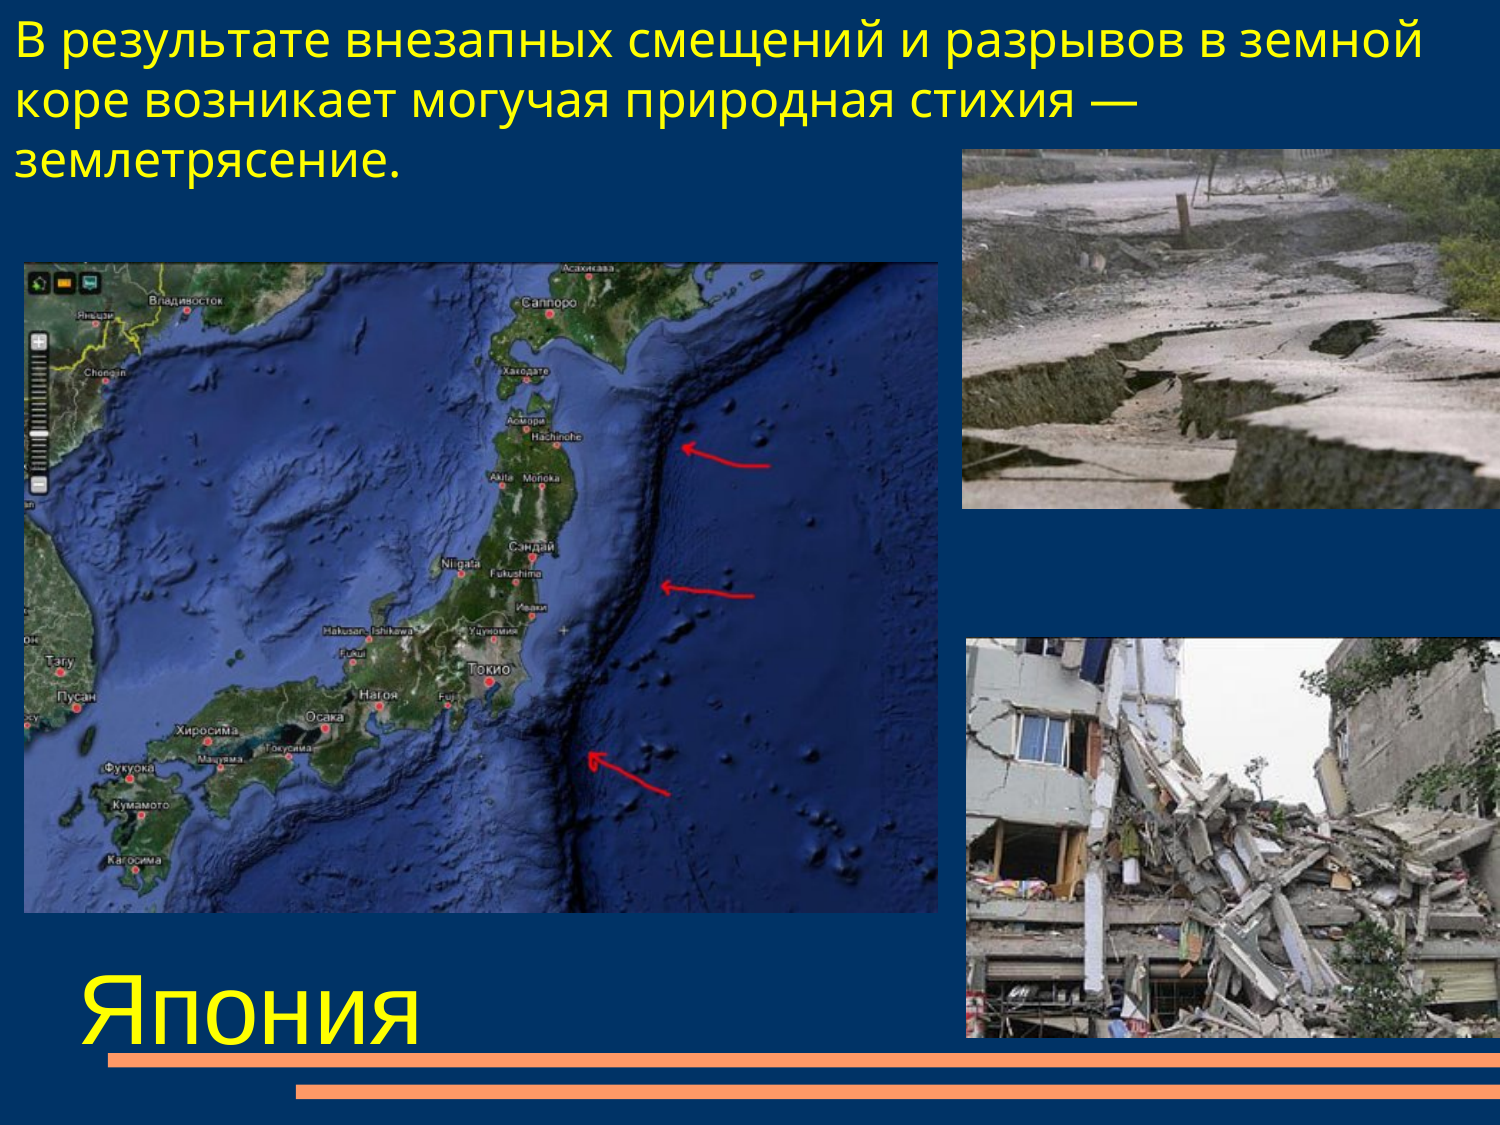

# В результате внезапных смещений и разрывов в земной коре возникает могучая природная стихия — землетрясение.
Япония